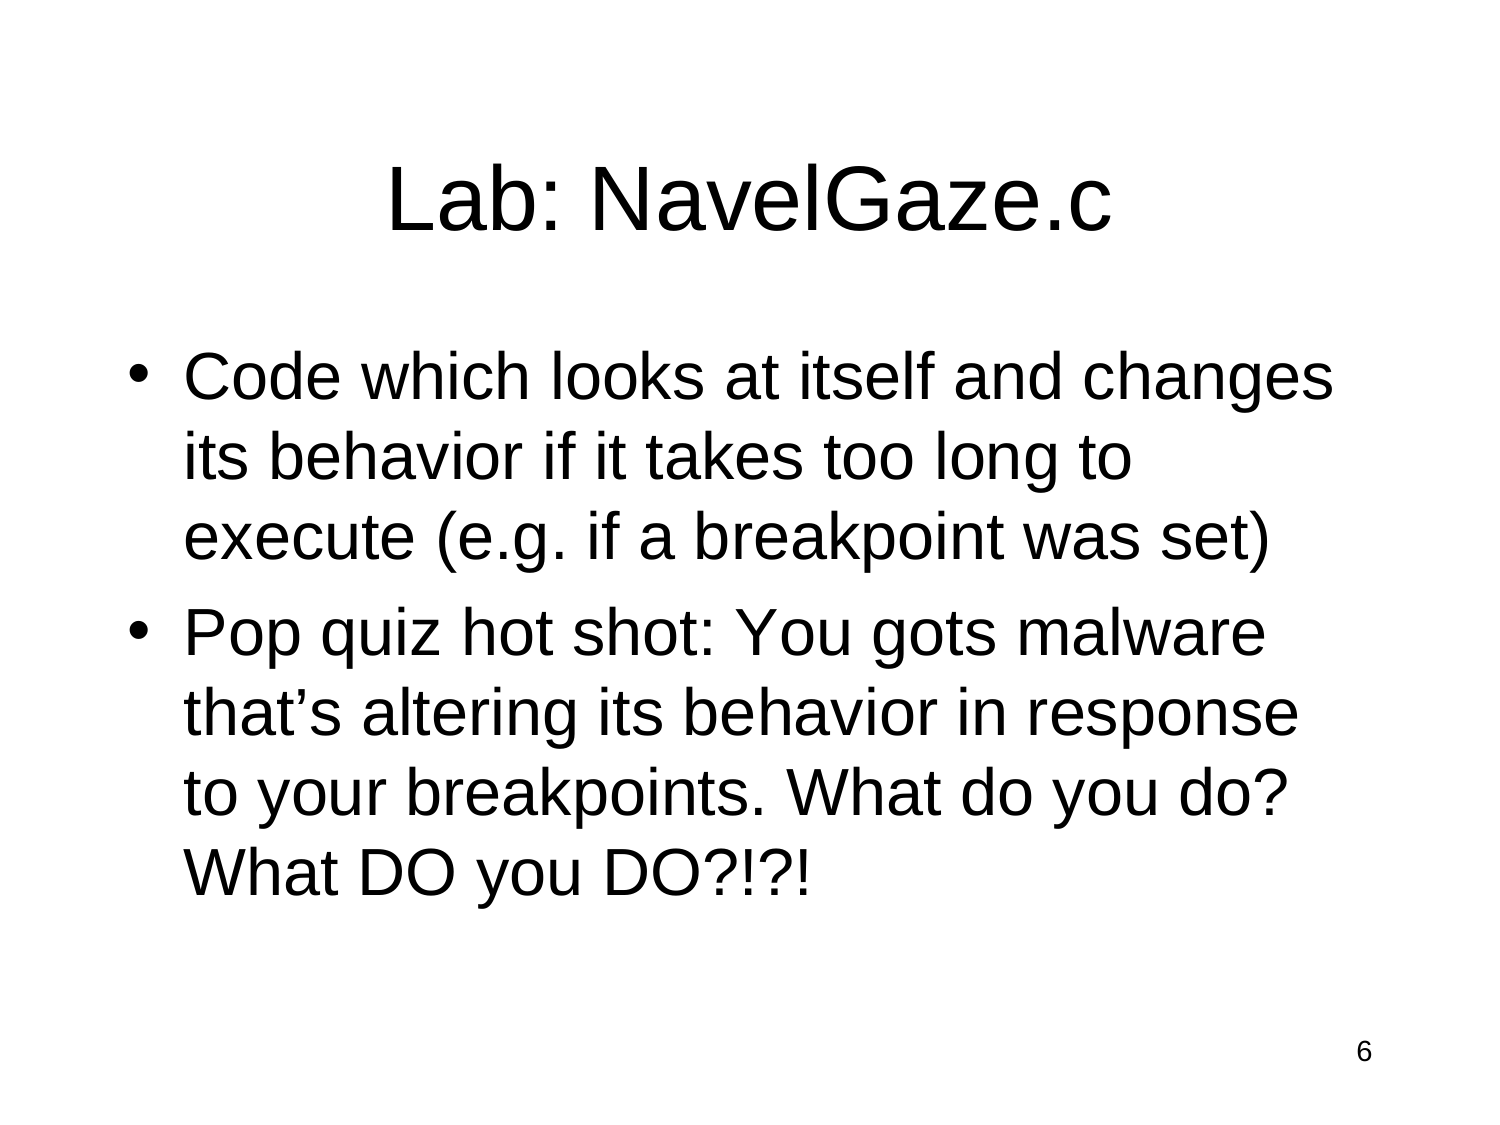

# Lab: NavelGaze.c
Code which looks at itself and changes its behavior if it takes too long to execute (e.g. if a breakpoint was set)
Pop quiz hot shot: You gots malware that’s altering its behavior in response to your breakpoints. What do you do? What DO you DO?!?!